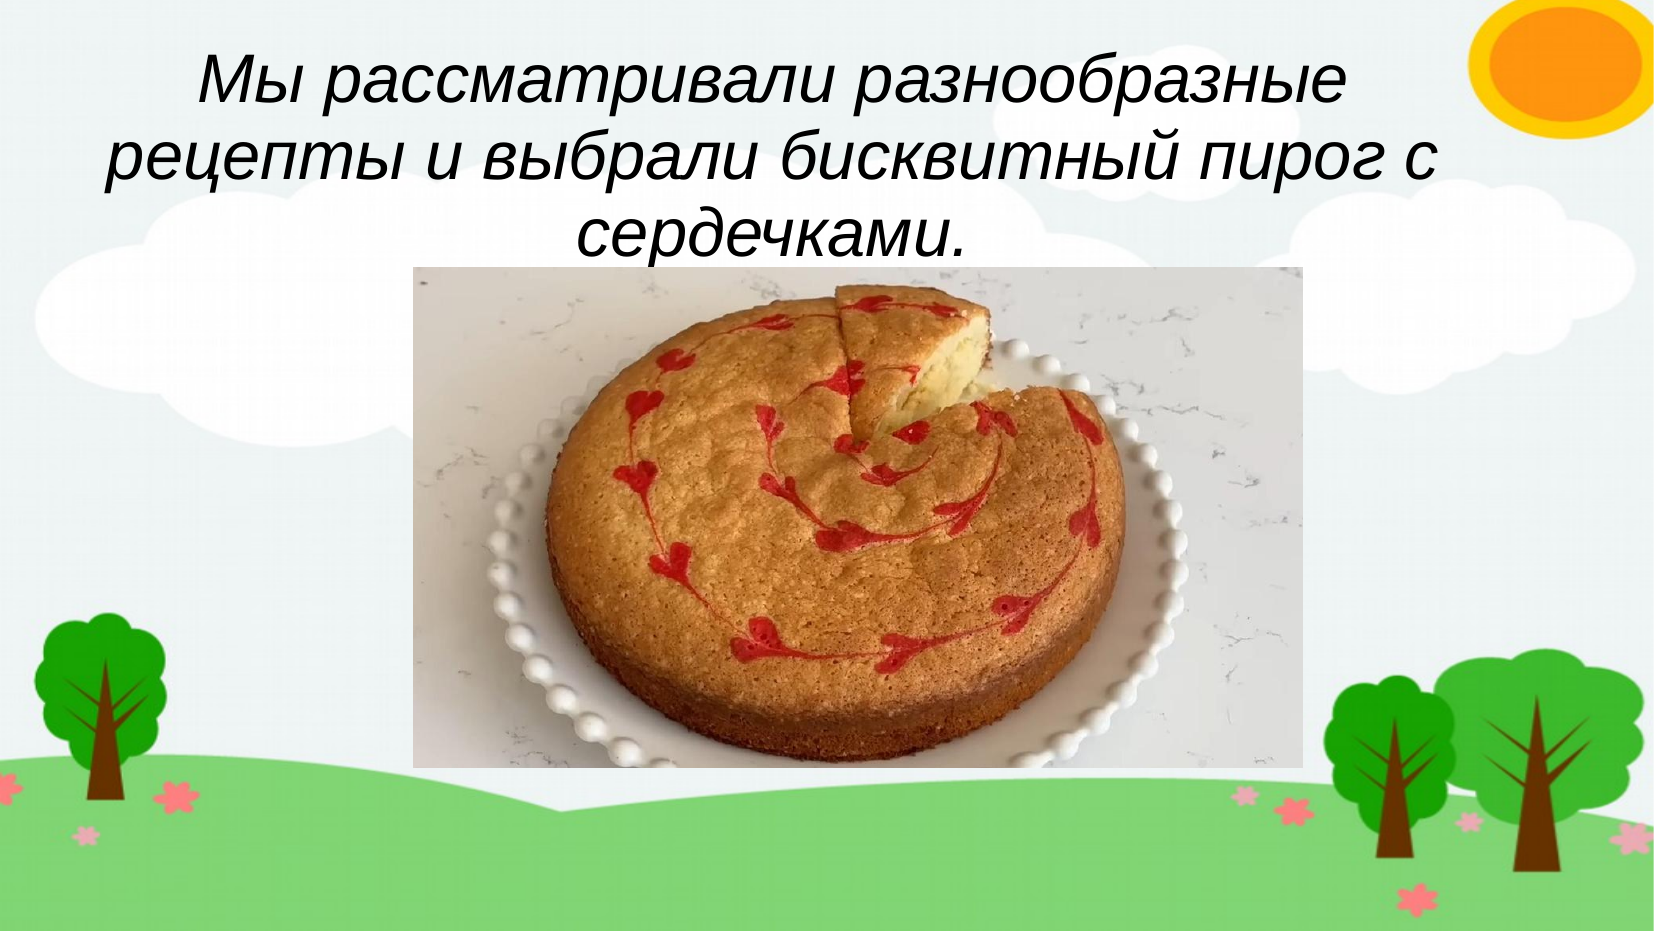

# Мы рассматривали разнообразные рецепты и выбрали бисквитный пирог с сердечками.